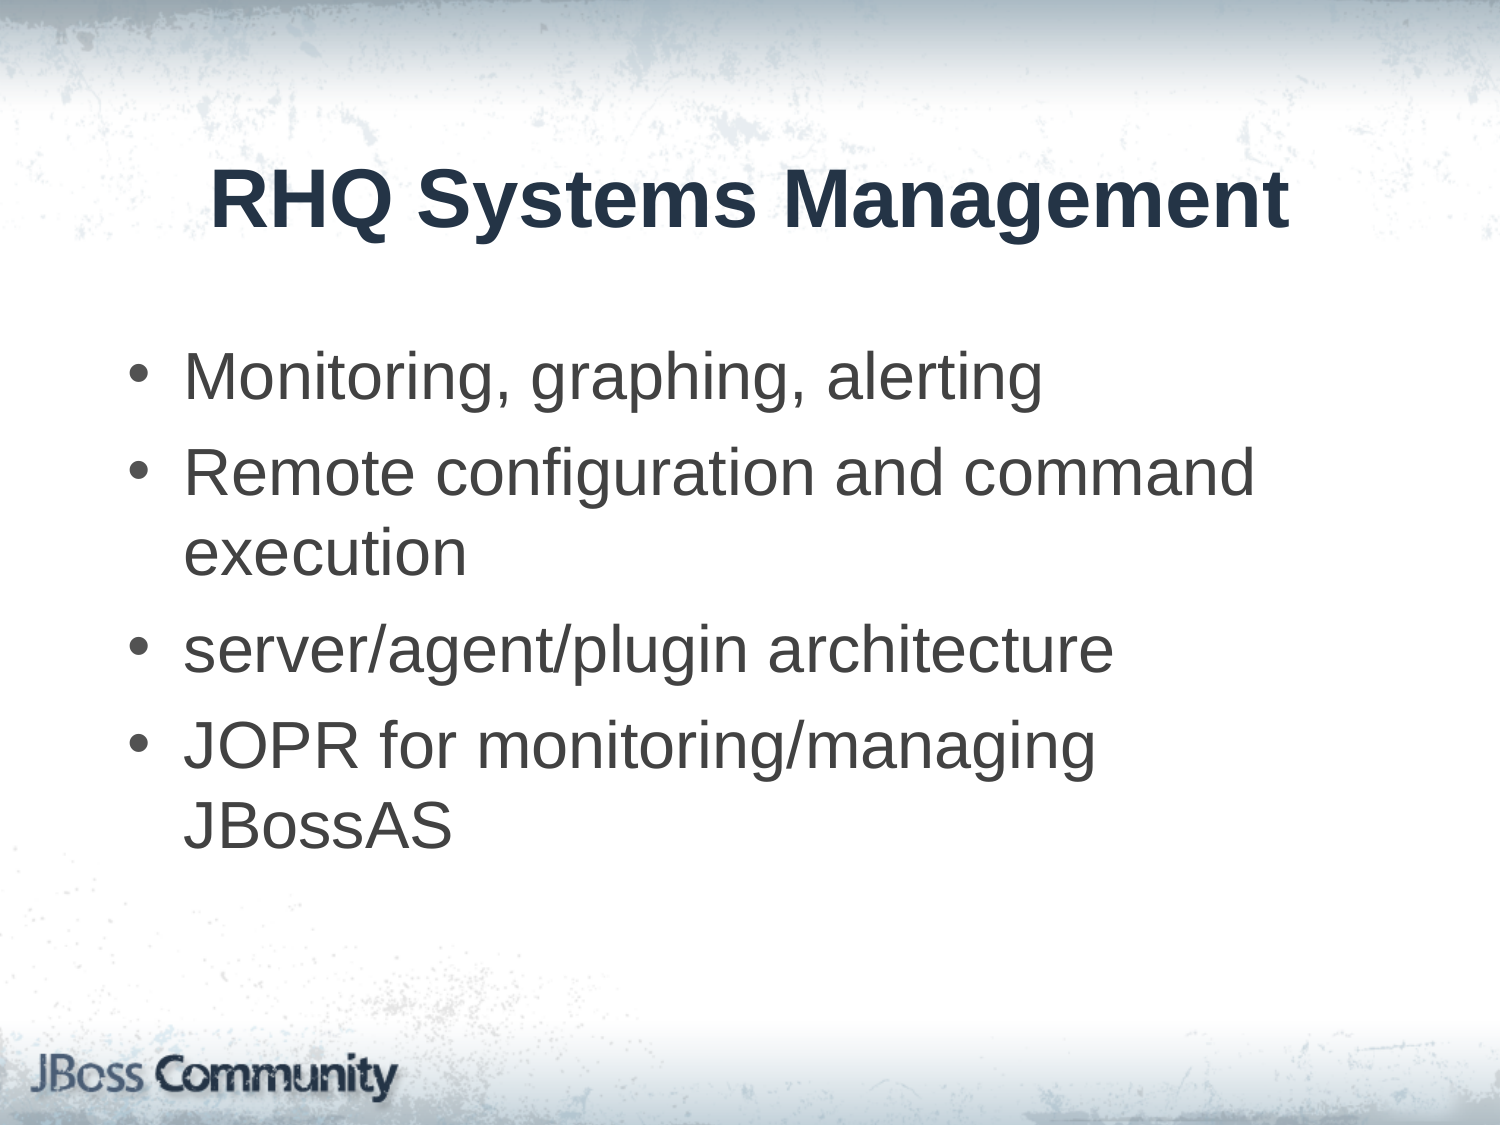

# RHQ Systems Management
Monitoring, graphing, alerting
Remote configuration and command execution
server/agent/plugin architecture
JOPR for monitoring/managing JBossAS